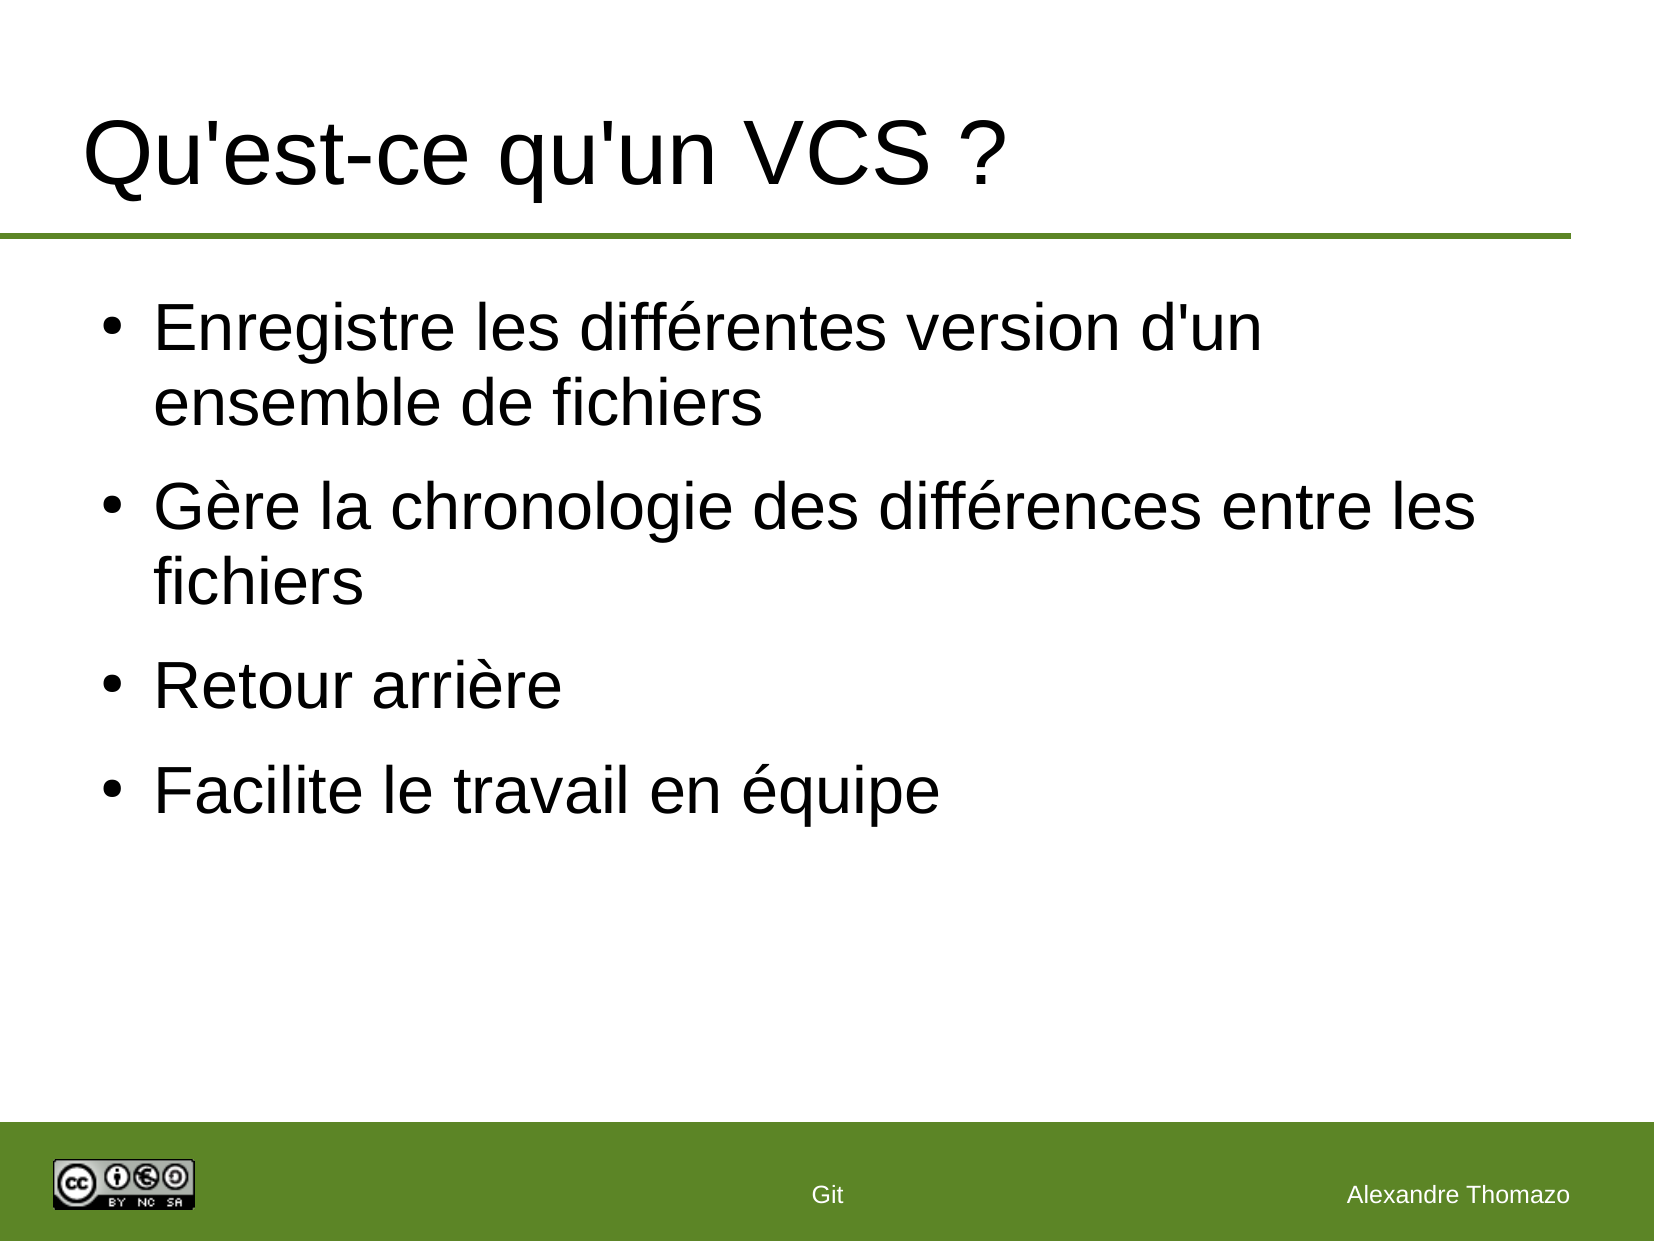

# Qu'est-ce qu'un VCS ?
Enregistre les différentes version d'un ensemble de fichiers
Gère la chronologie des différences entre les fichiers
Retour arrière
Facilite le travail en équipe
Git
4